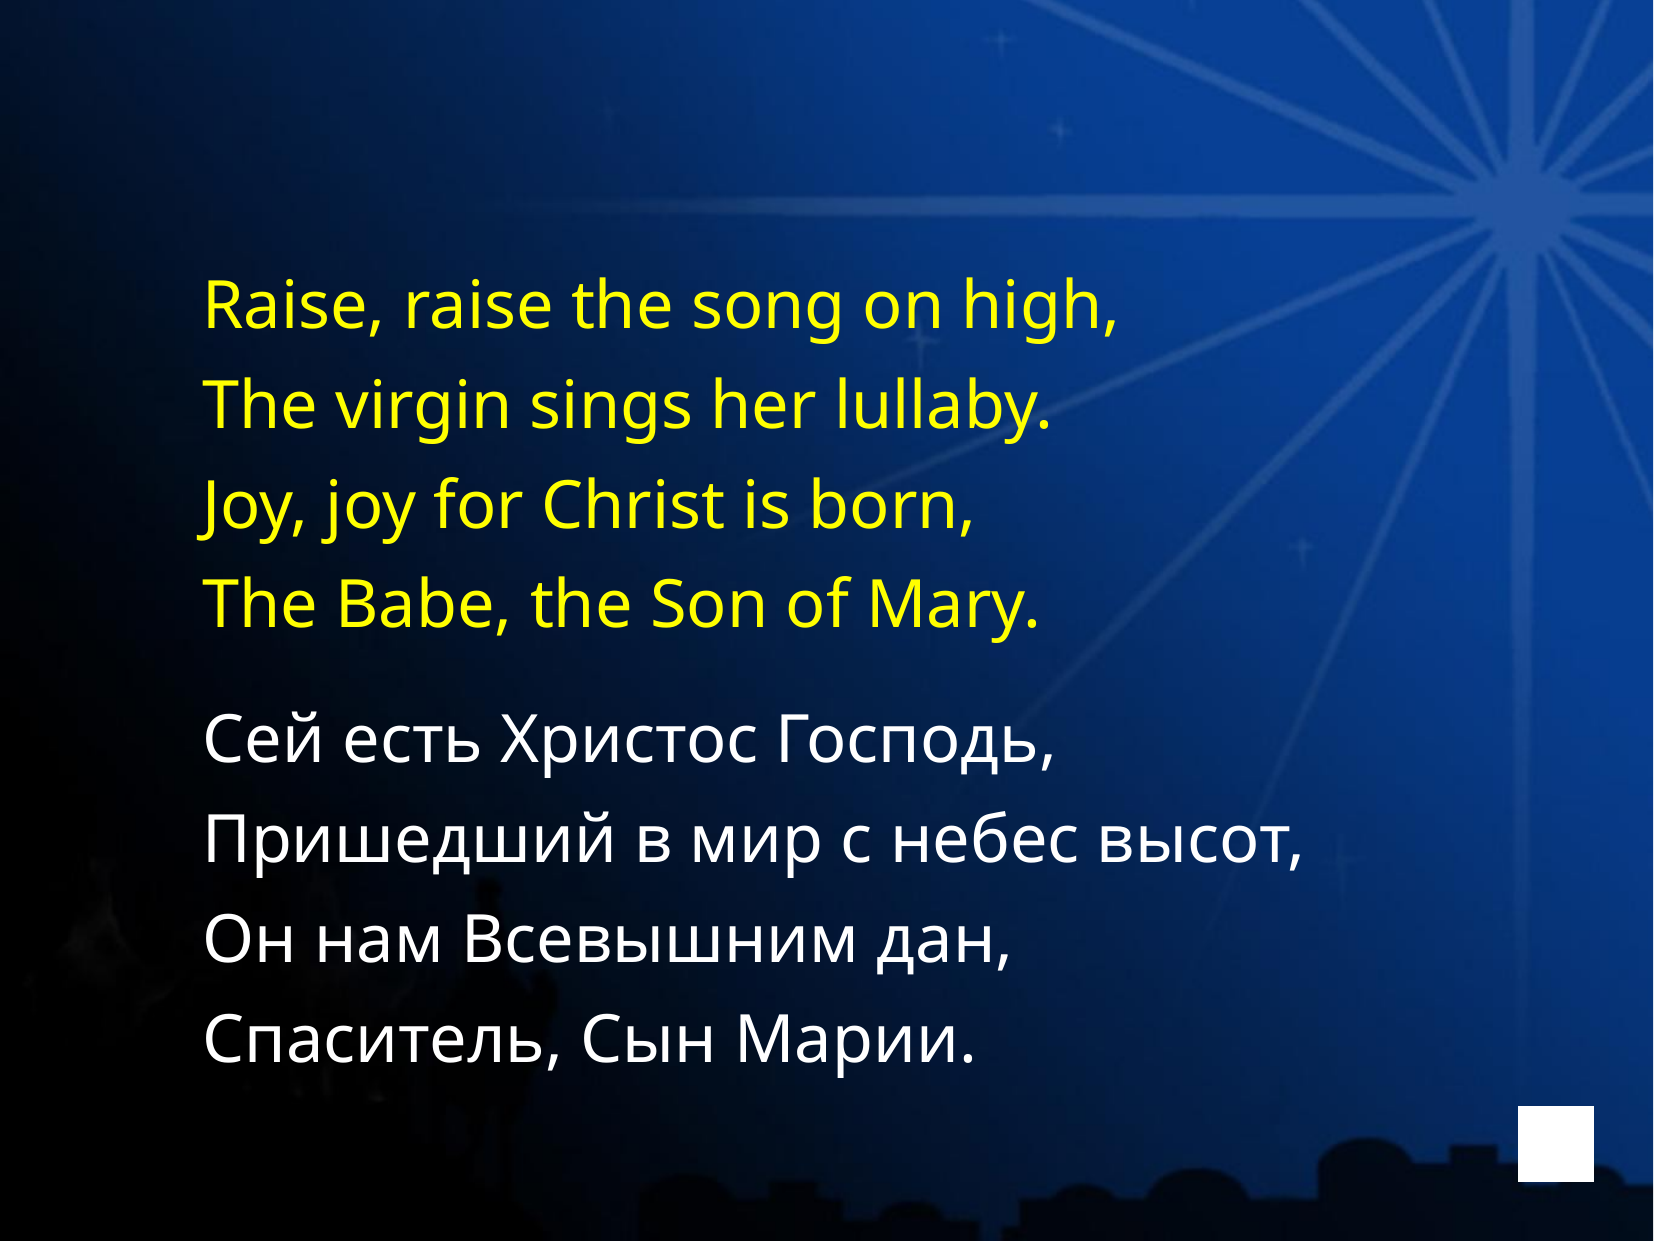

Raise, raise the song on high,
	The virgin sings her lullaby.
	Joy, joy for Christ is born,
	The Babe, the Son of Mary.
	Сей есть Христос Господь,
	Пришедший в мир с небес высот,
	Он нам Всевышним дан,
	Спаситель, Сын Марии.